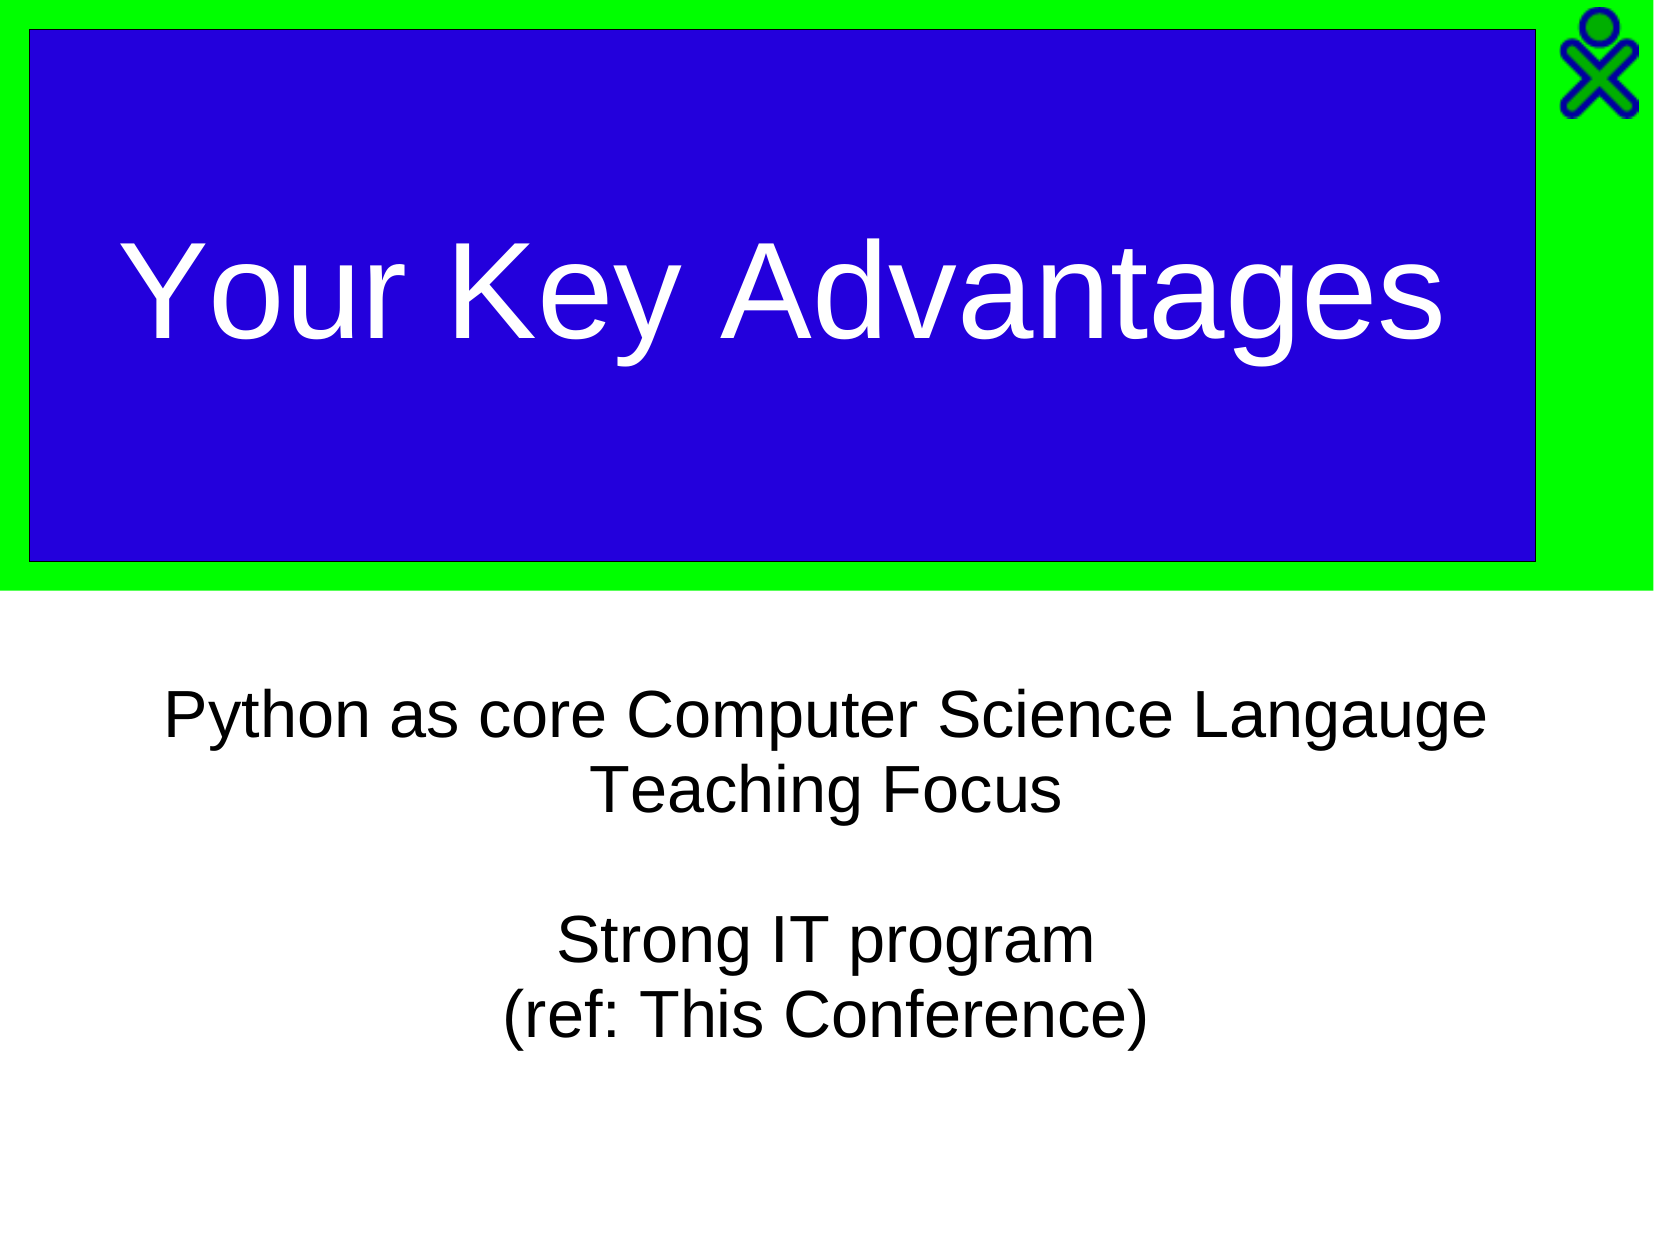

# Your Key Advantages
Python as core Computer Science Langauge
Teaching Focus
Strong IT program
(ref: This Conference)